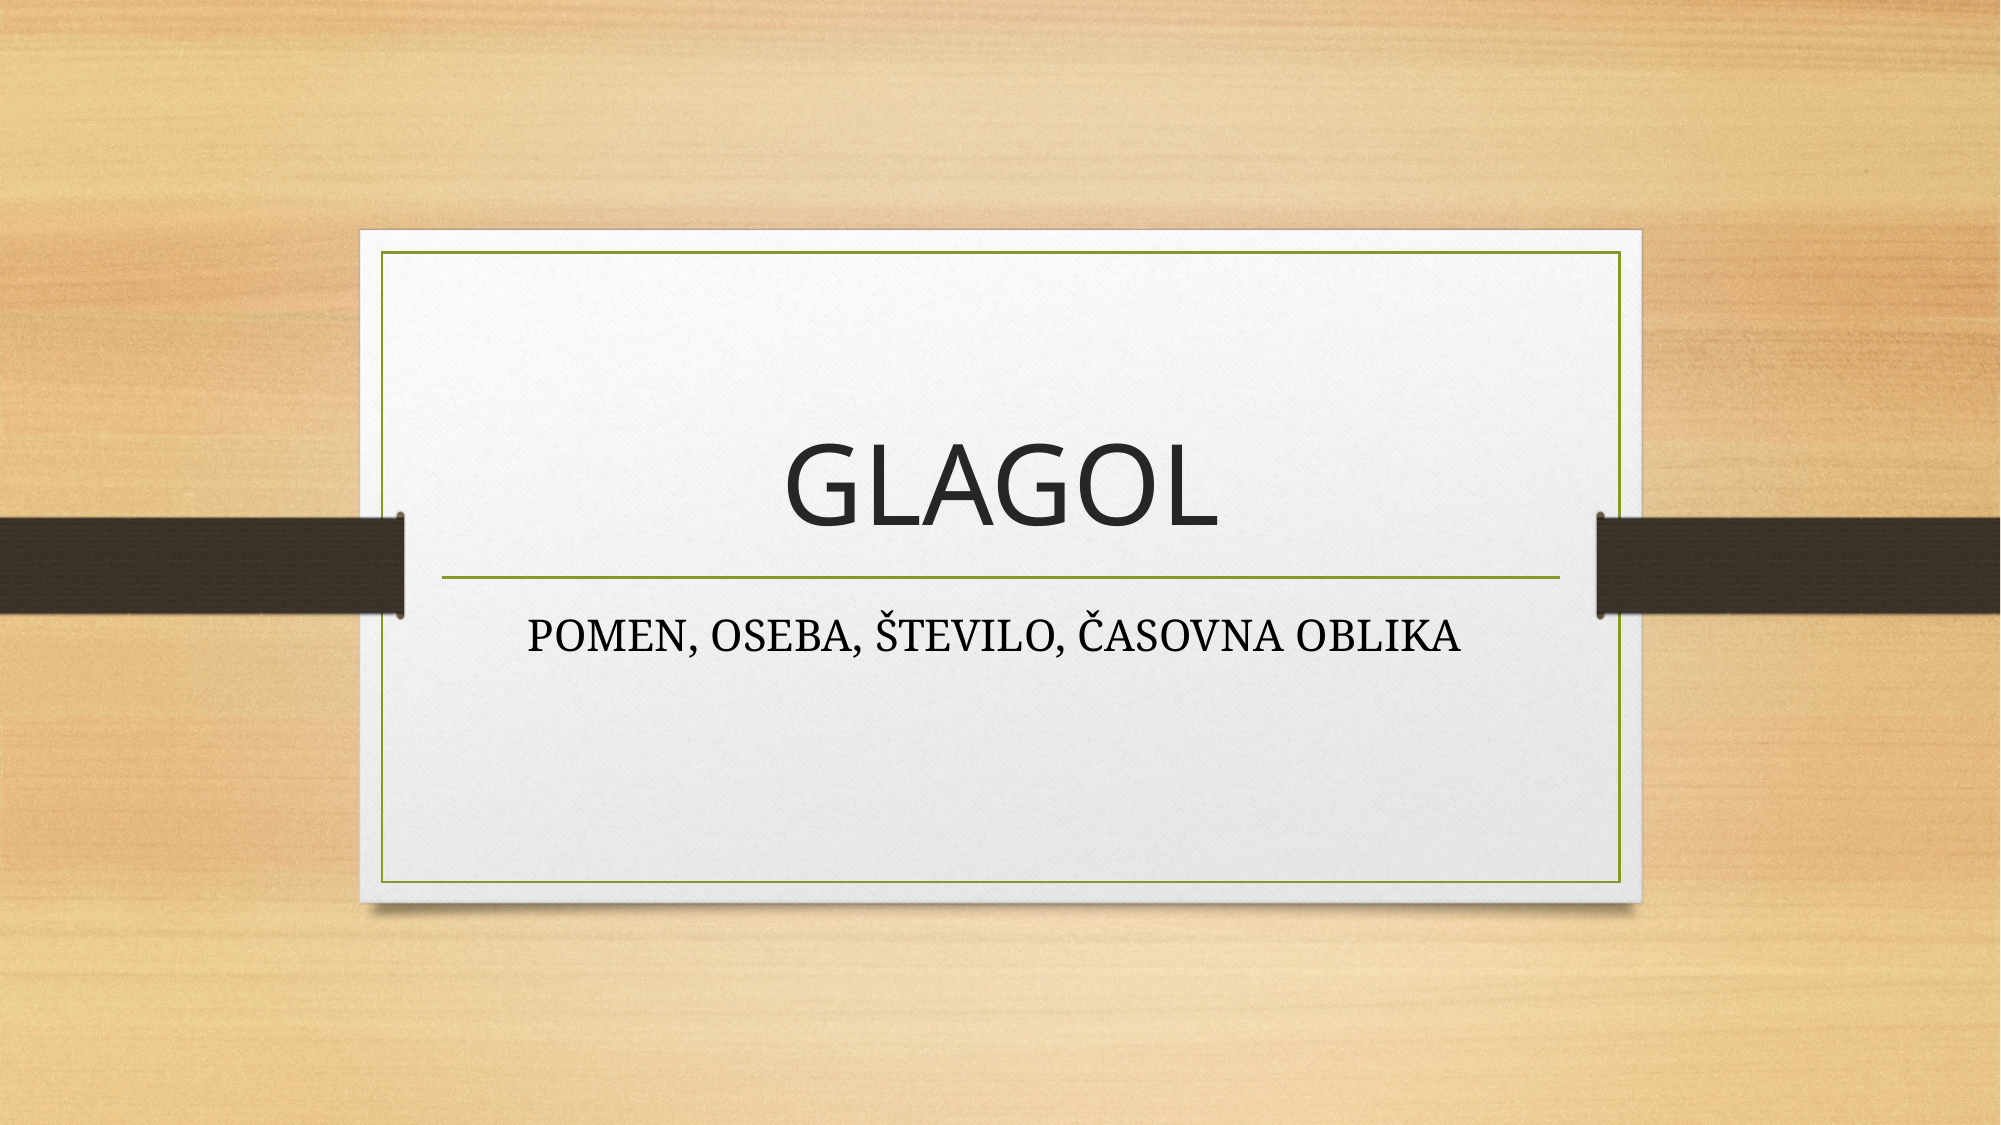

# GLAGOL
POMEN, OSEBA, ŠTEVILO, ČASOVNA OBLIKA